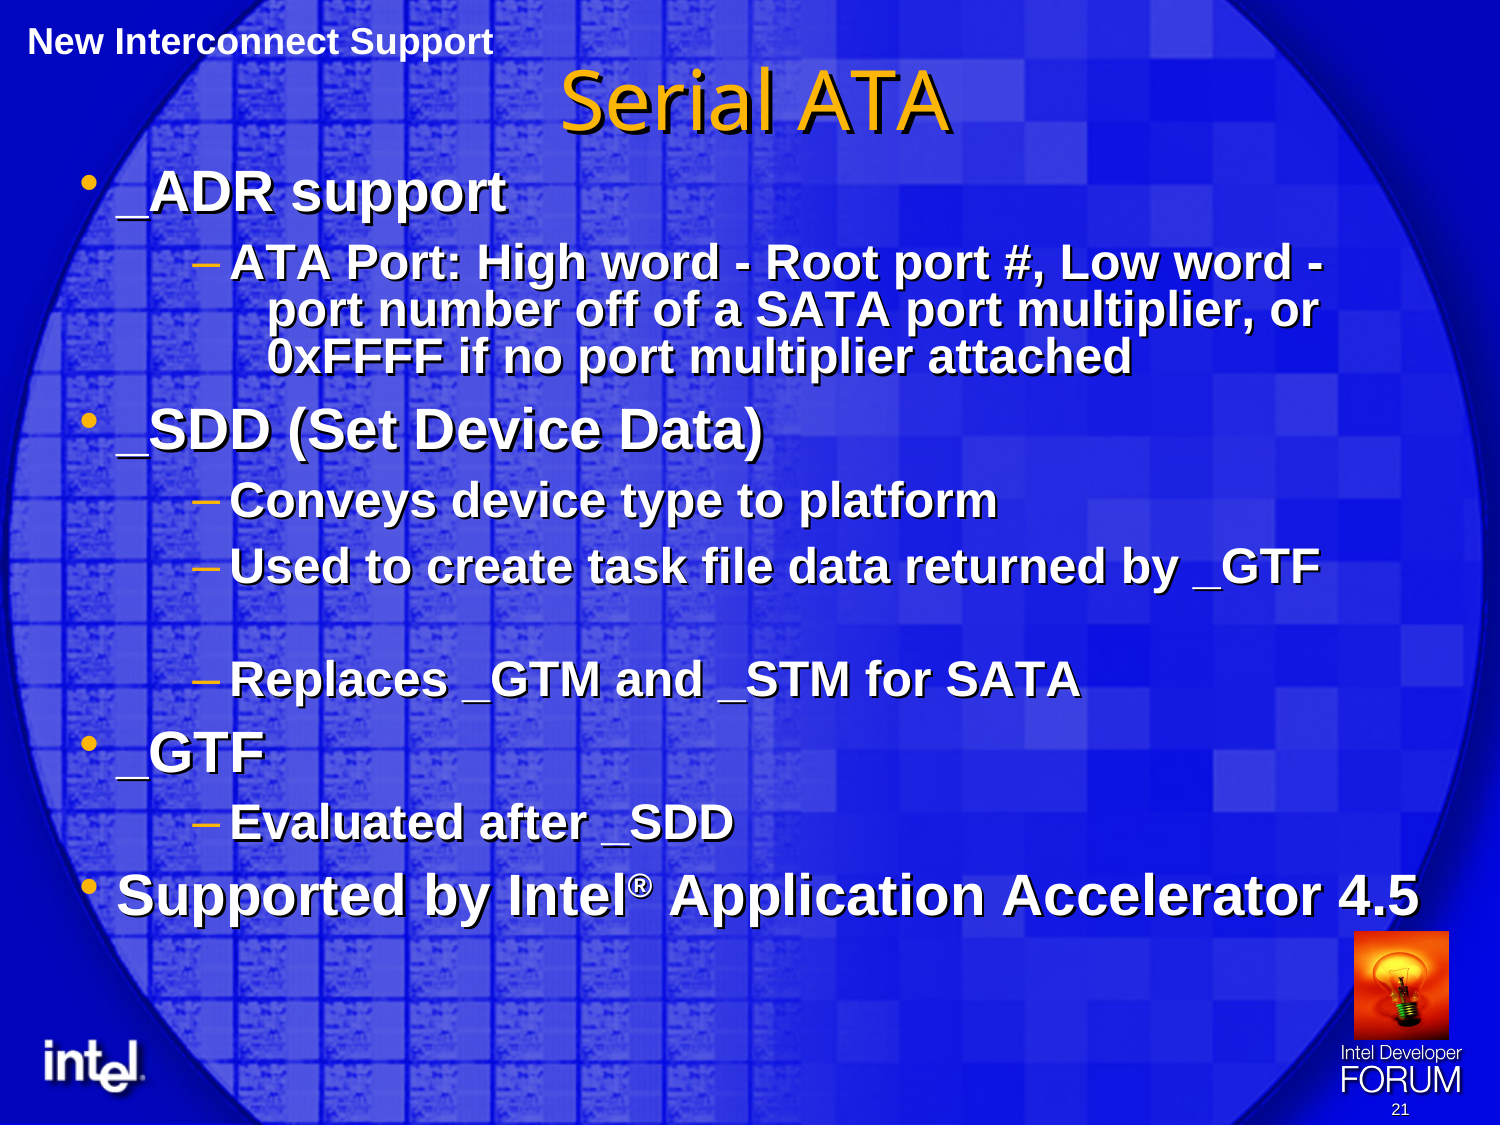

New Interconnect Support
# Serial ATA
_ADR support
ATA Port: High word - Root port #, Low word - port number off of a SATA port multiplier, or 0xFFFF if no port multiplier attached
_SDD (Set Device Data)
Conveys device type to platform
Used to create task file data returned by _GTF
Replaces _GTM and _STM for SATA
_GTF
Evaluated after _SDD
Supported by Intel® Application Accelerator 4.5